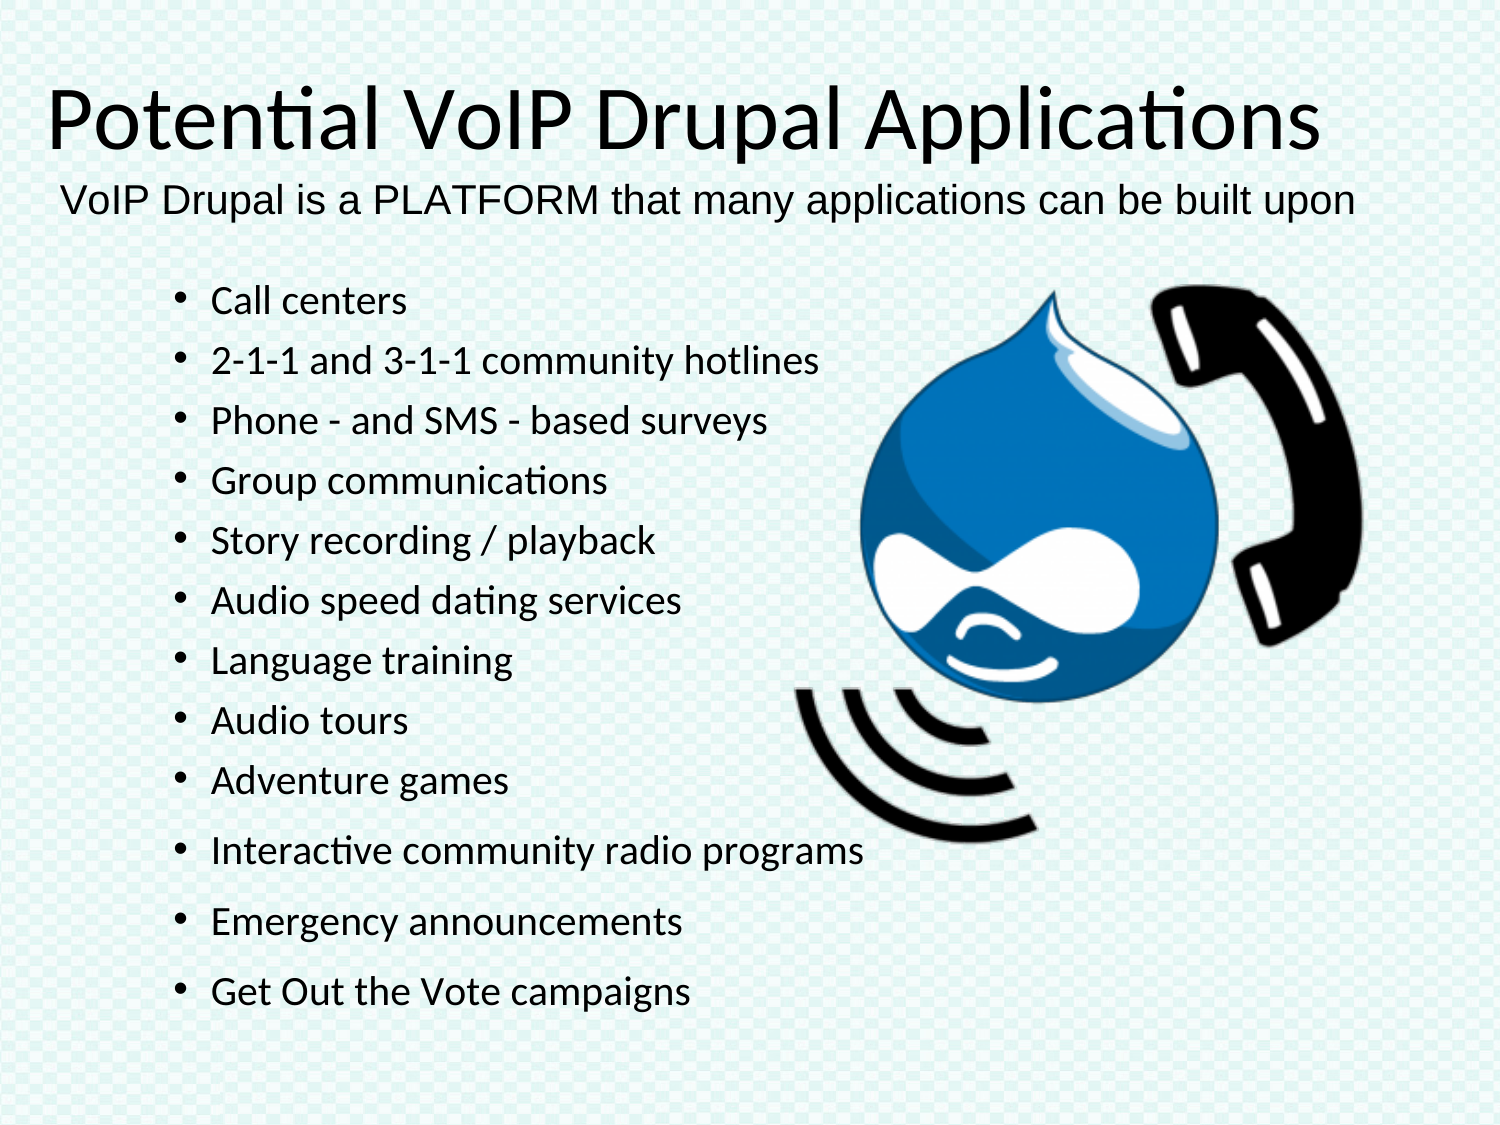

# Potential VoIP Drupal Applications
VoIP Drupal is a PLATFORM that many applications can be built upon
Call centers
2-1-1 and 3-1-1 community hotlines
Phone - and SMS - based surveys
Group communications
Story recording / playback
Audio speed dating services
Language training
Audio tours
Adventure games
Interactive community radio programs
Emergency announcements
Get Out the Vote campaigns